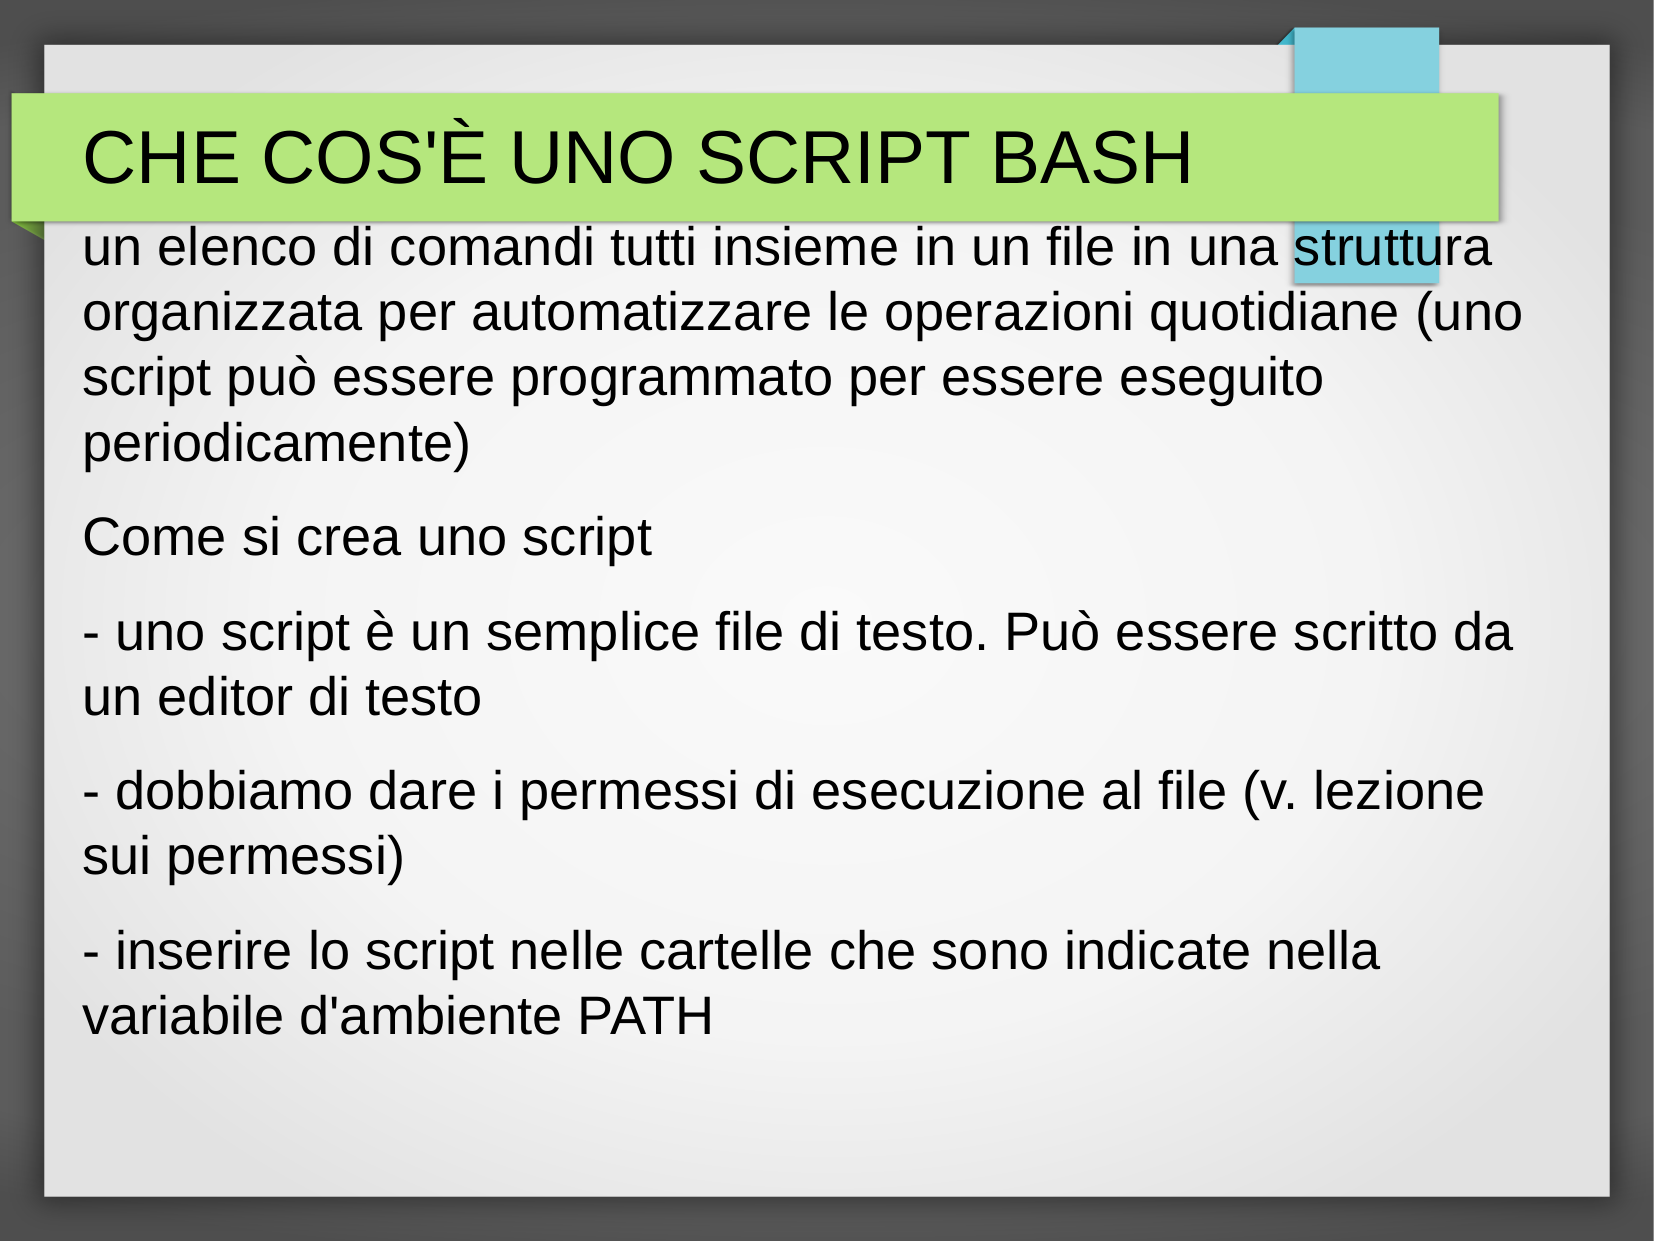

# CHE COS'È UNO SCRIPT BASH
un elenco di comandi tutti insieme in un file in una struttura organizzata per automatizzare le operazioni quotidiane (uno script può essere programmato per essere eseguito periodicamente)
Come si crea uno script
- uno script è un semplice file di testo. Può essere scritto da un editor di testo
- dobbiamo dare i permessi di esecuzione al file (v. lezione sui permessi)
- inserire lo script nelle cartelle che sono indicate nella variabile d'ambiente PATH